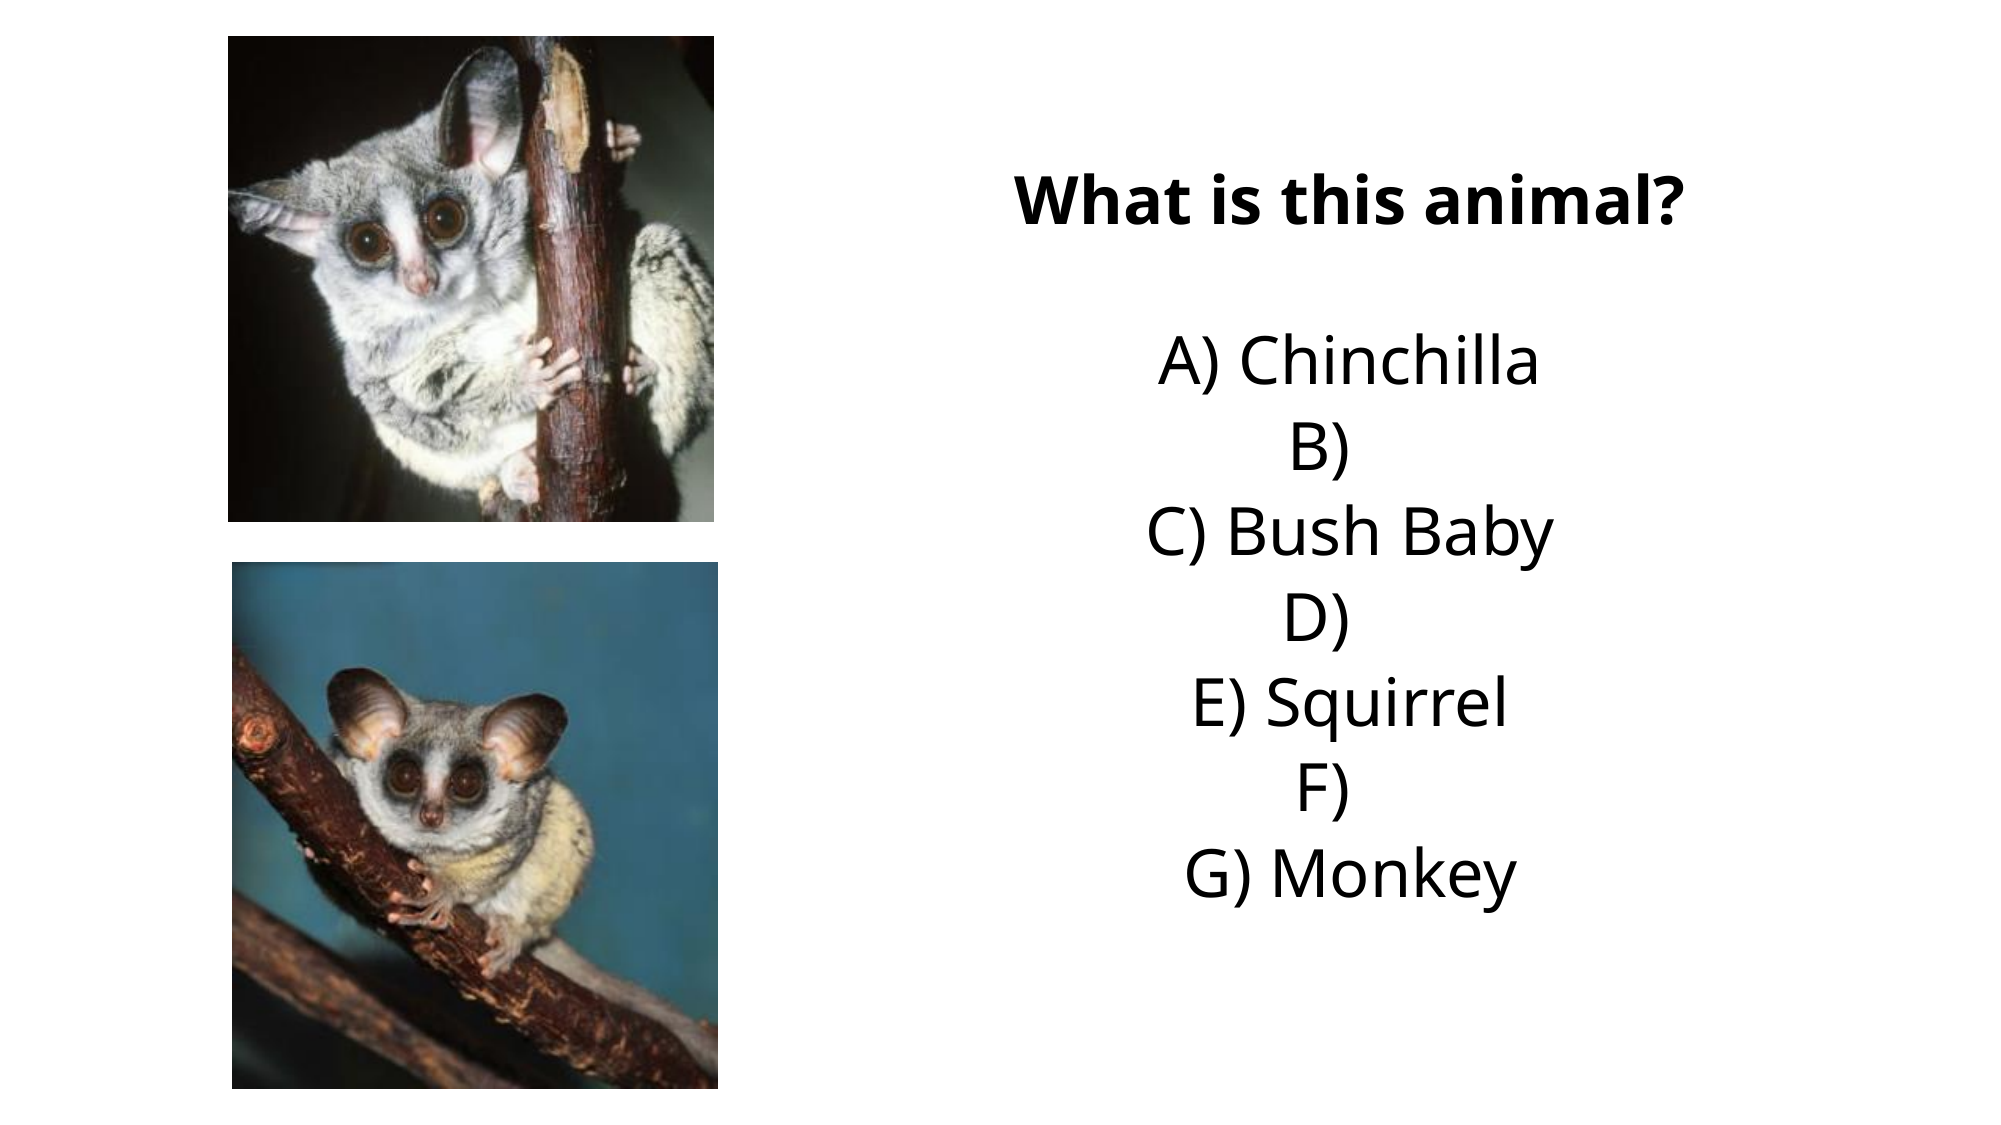

What is this animal?
 Chinchilla
 Bush Baby
 Squirrel
 Monkey